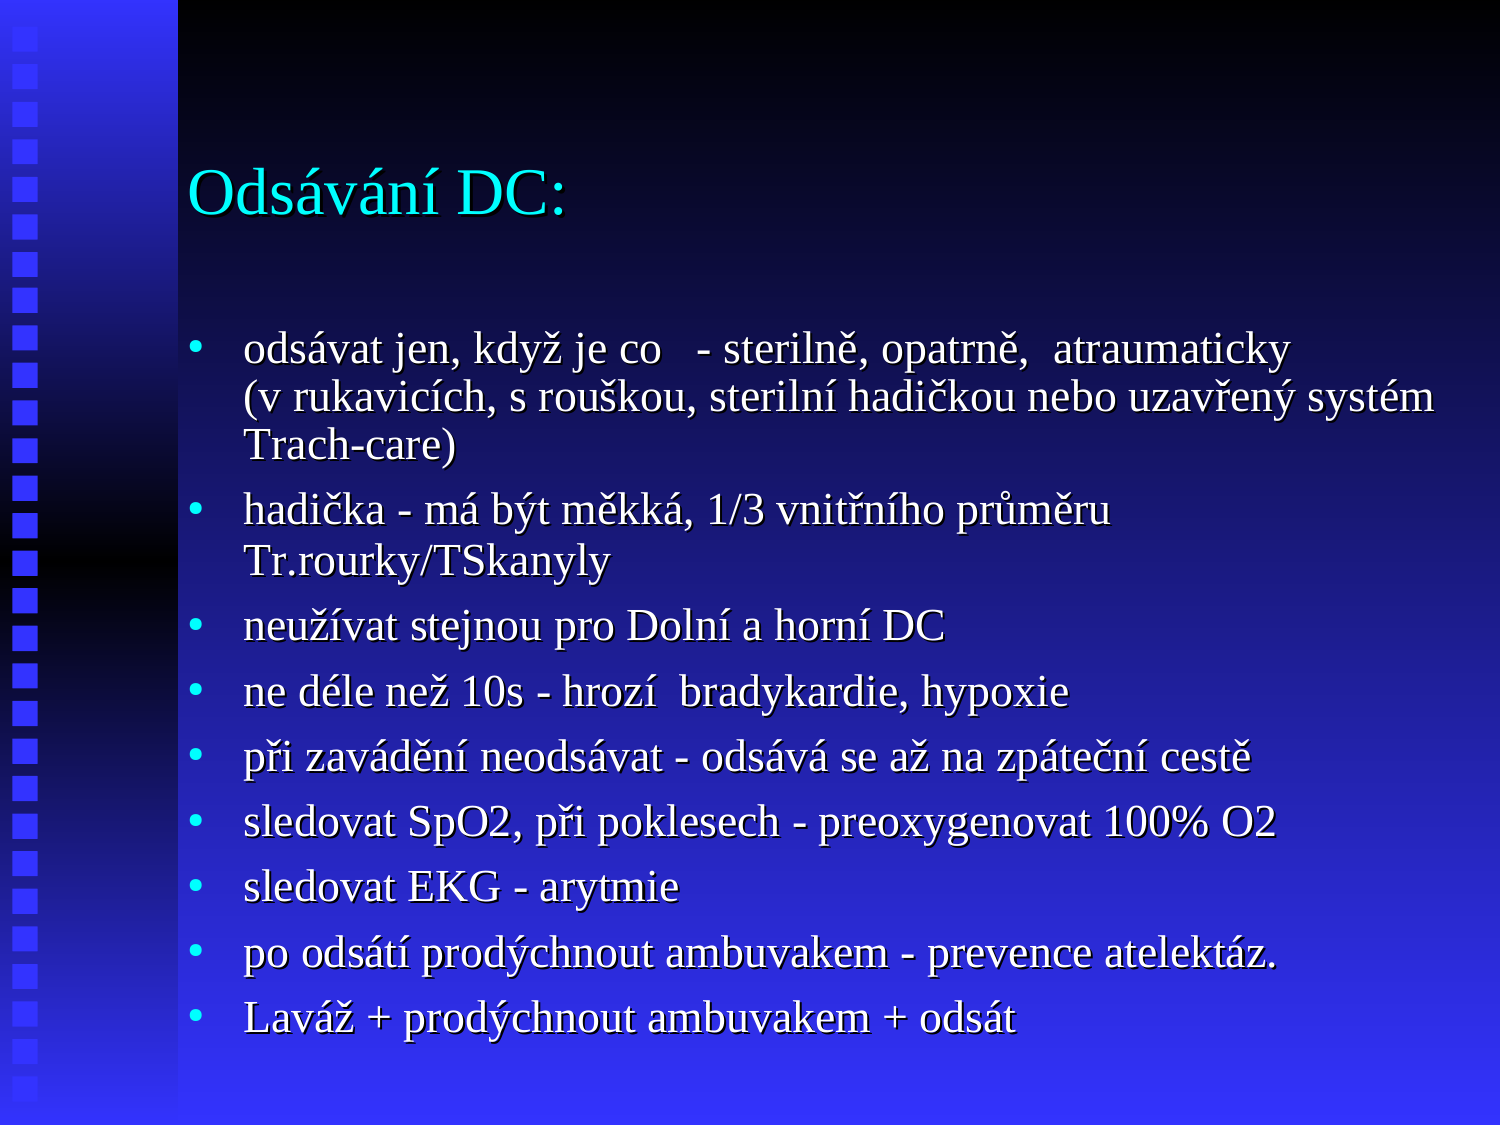

# Odsávání DC:
odsávat jen, když je co - sterilně, opatrně, atraumaticky (v rukavicích, s rouškou, sterilní hadičkou nebo uzavřený systém Trach-care)
hadička - má být měkká, 1/3 vnitřního průměru Tr.rourky/TSkanyly
neužívat stejnou pro Dolní a horní DC
ne déle než 10s - hrozí bradykardie, hypoxie
při zavádění neodsávat - odsává se až na zpáteční cestě
sledovat SpO2, při poklesech - preoxygenovat 100% O2
sledovat EKG - arytmie
po odsátí prodýchnout ambuvakem - prevence atelektáz.
Laváž + prodýchnout ambuvakem + odsát